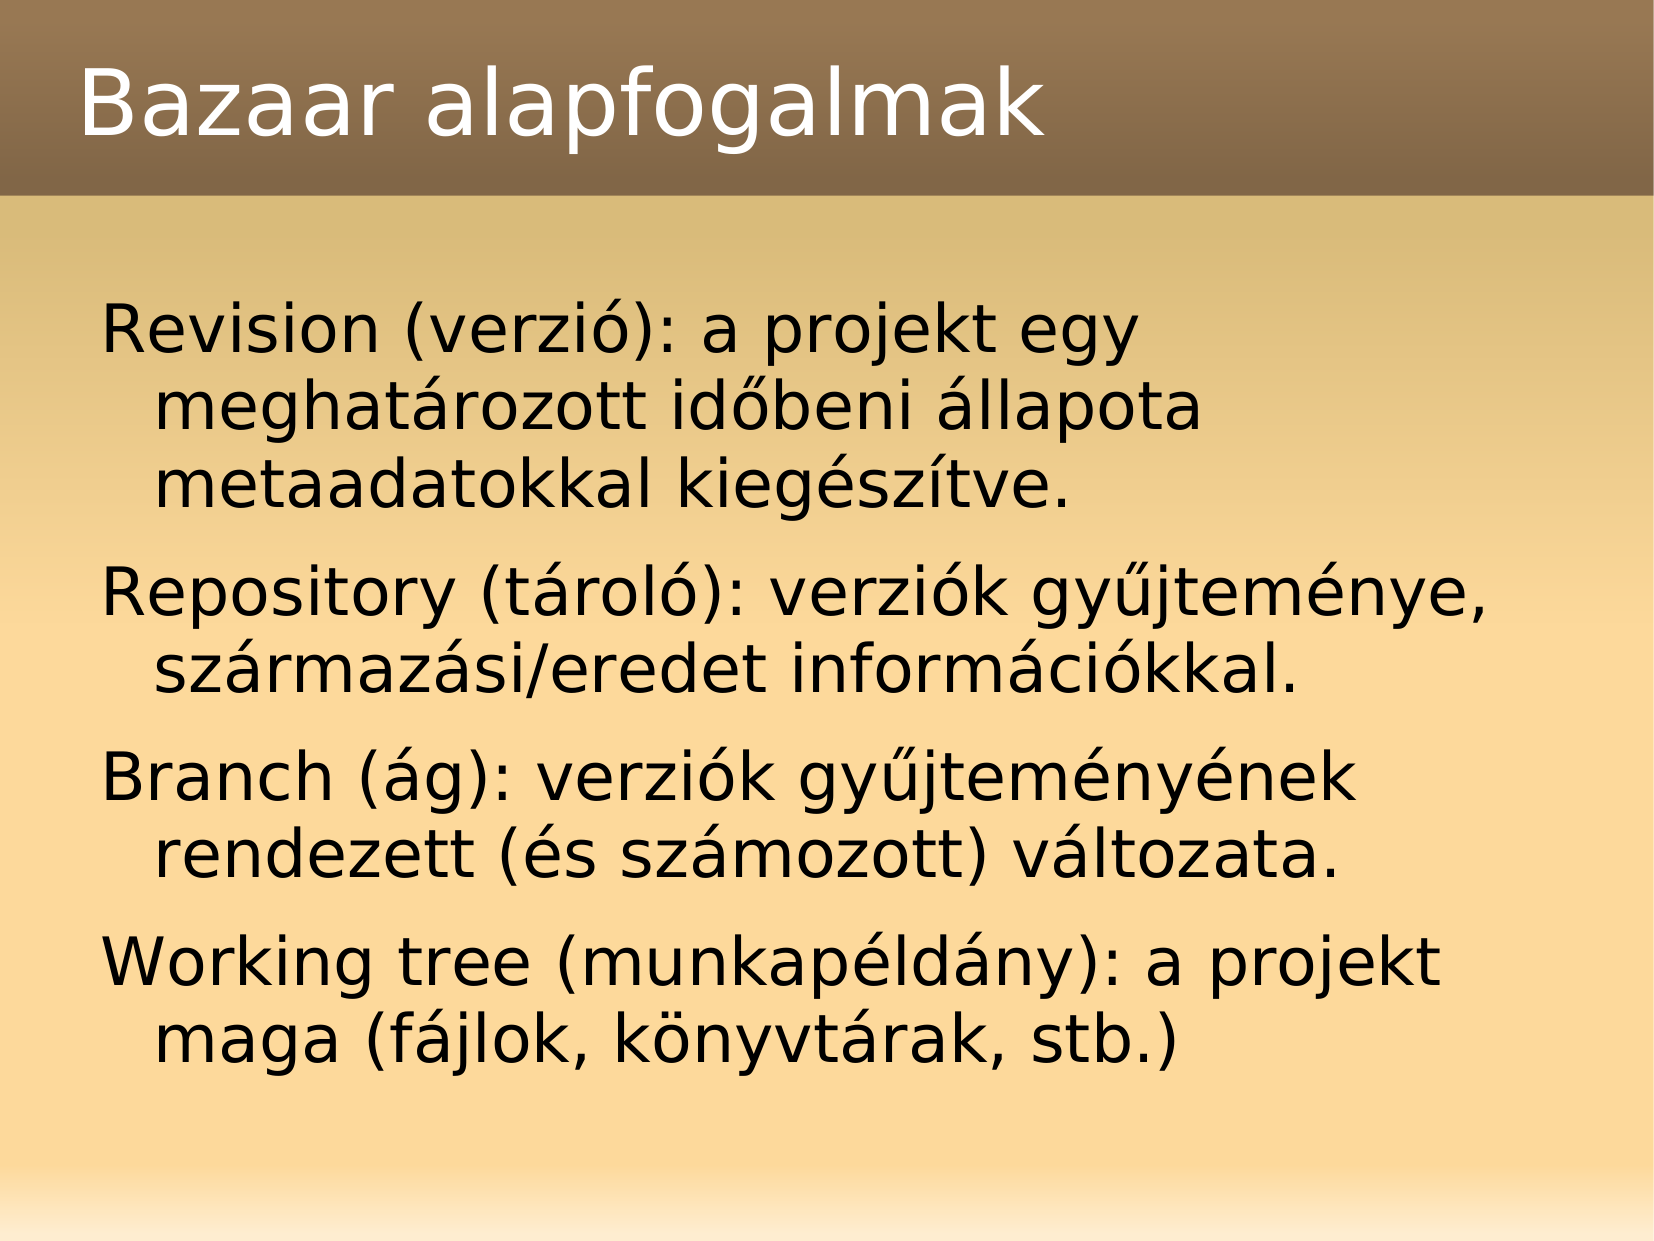

# Bazaar alapfogalmak
Revision (verzió): a projekt egy meghatározott időbeni állapota metaadatokkal kiegészítve.
Repository (tároló): verziók gyűjteménye, származási/eredet információkkal.
Branch (ág): verziók gyűjteményének rendezett (és számozott) változata.
Working tree (munkapéldány): a projekt maga (fájlok, könyvtárak, stb.)